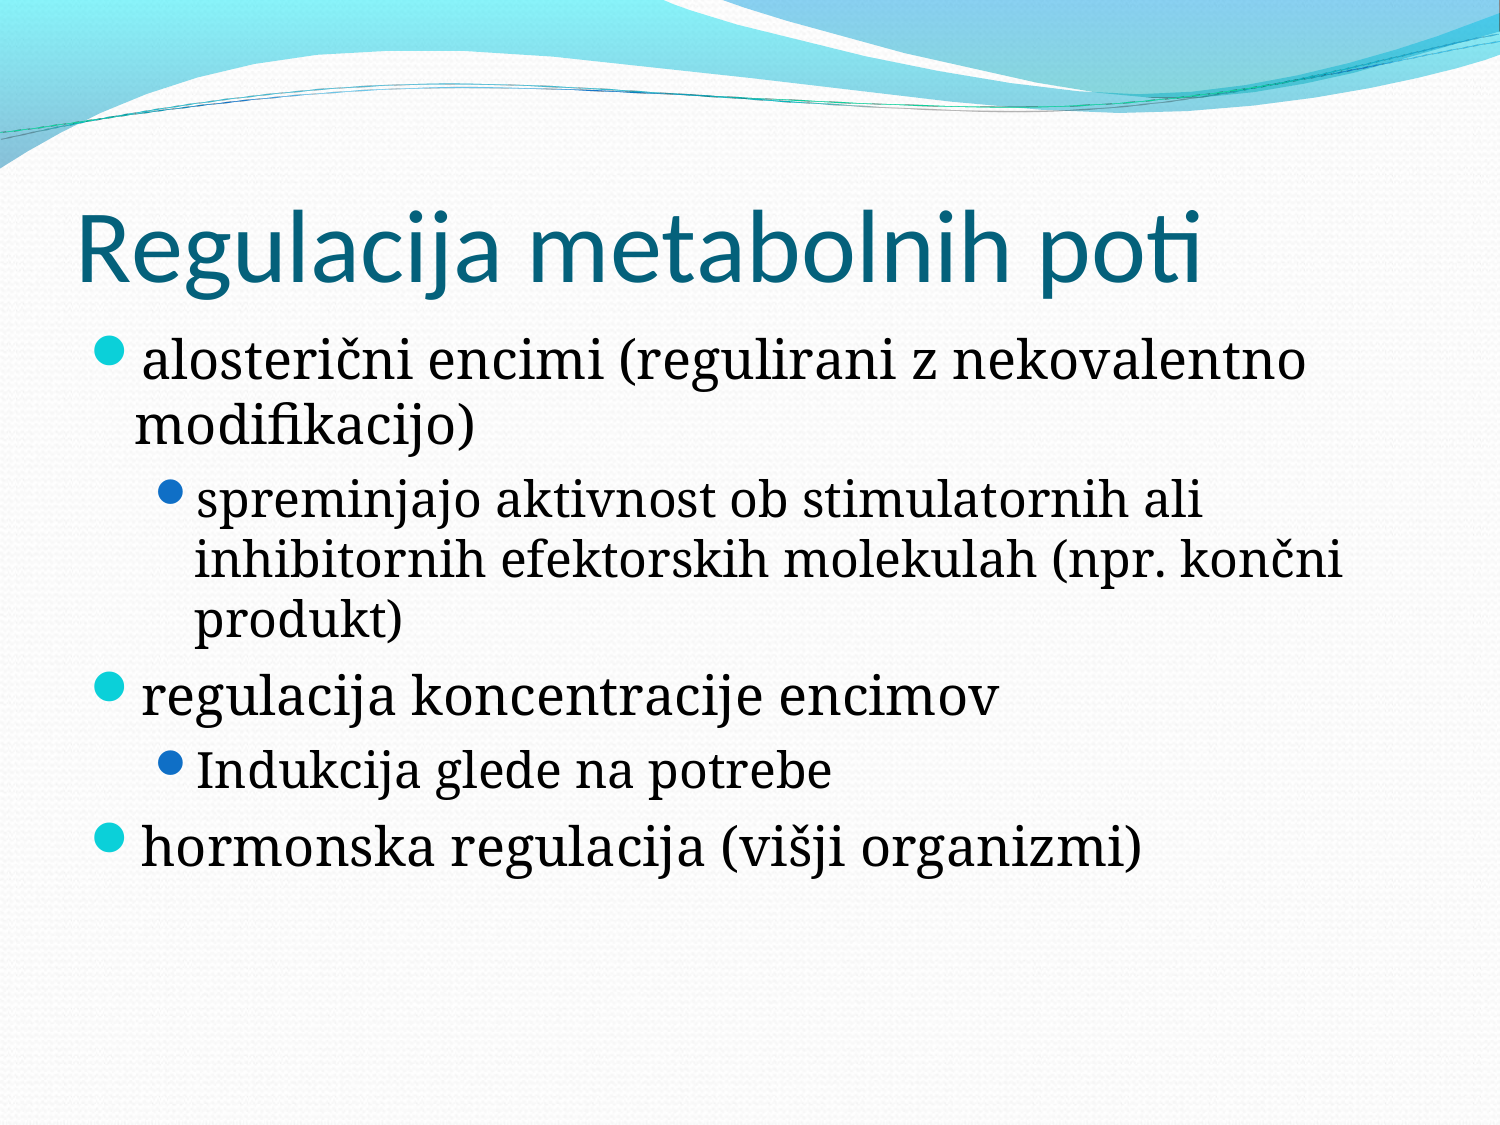

# Regulacija metabolnih poti
alosterični encimi (regulirani z nekovalentno modifikacijo)
spreminjajo aktivnost ob stimulatornih ali inhibitornih efektorskih molekulah (npr. končni produkt)
regulacija koncentracije encimov
Indukcija glede na potrebe
hormonska regulacija (višji organizmi)